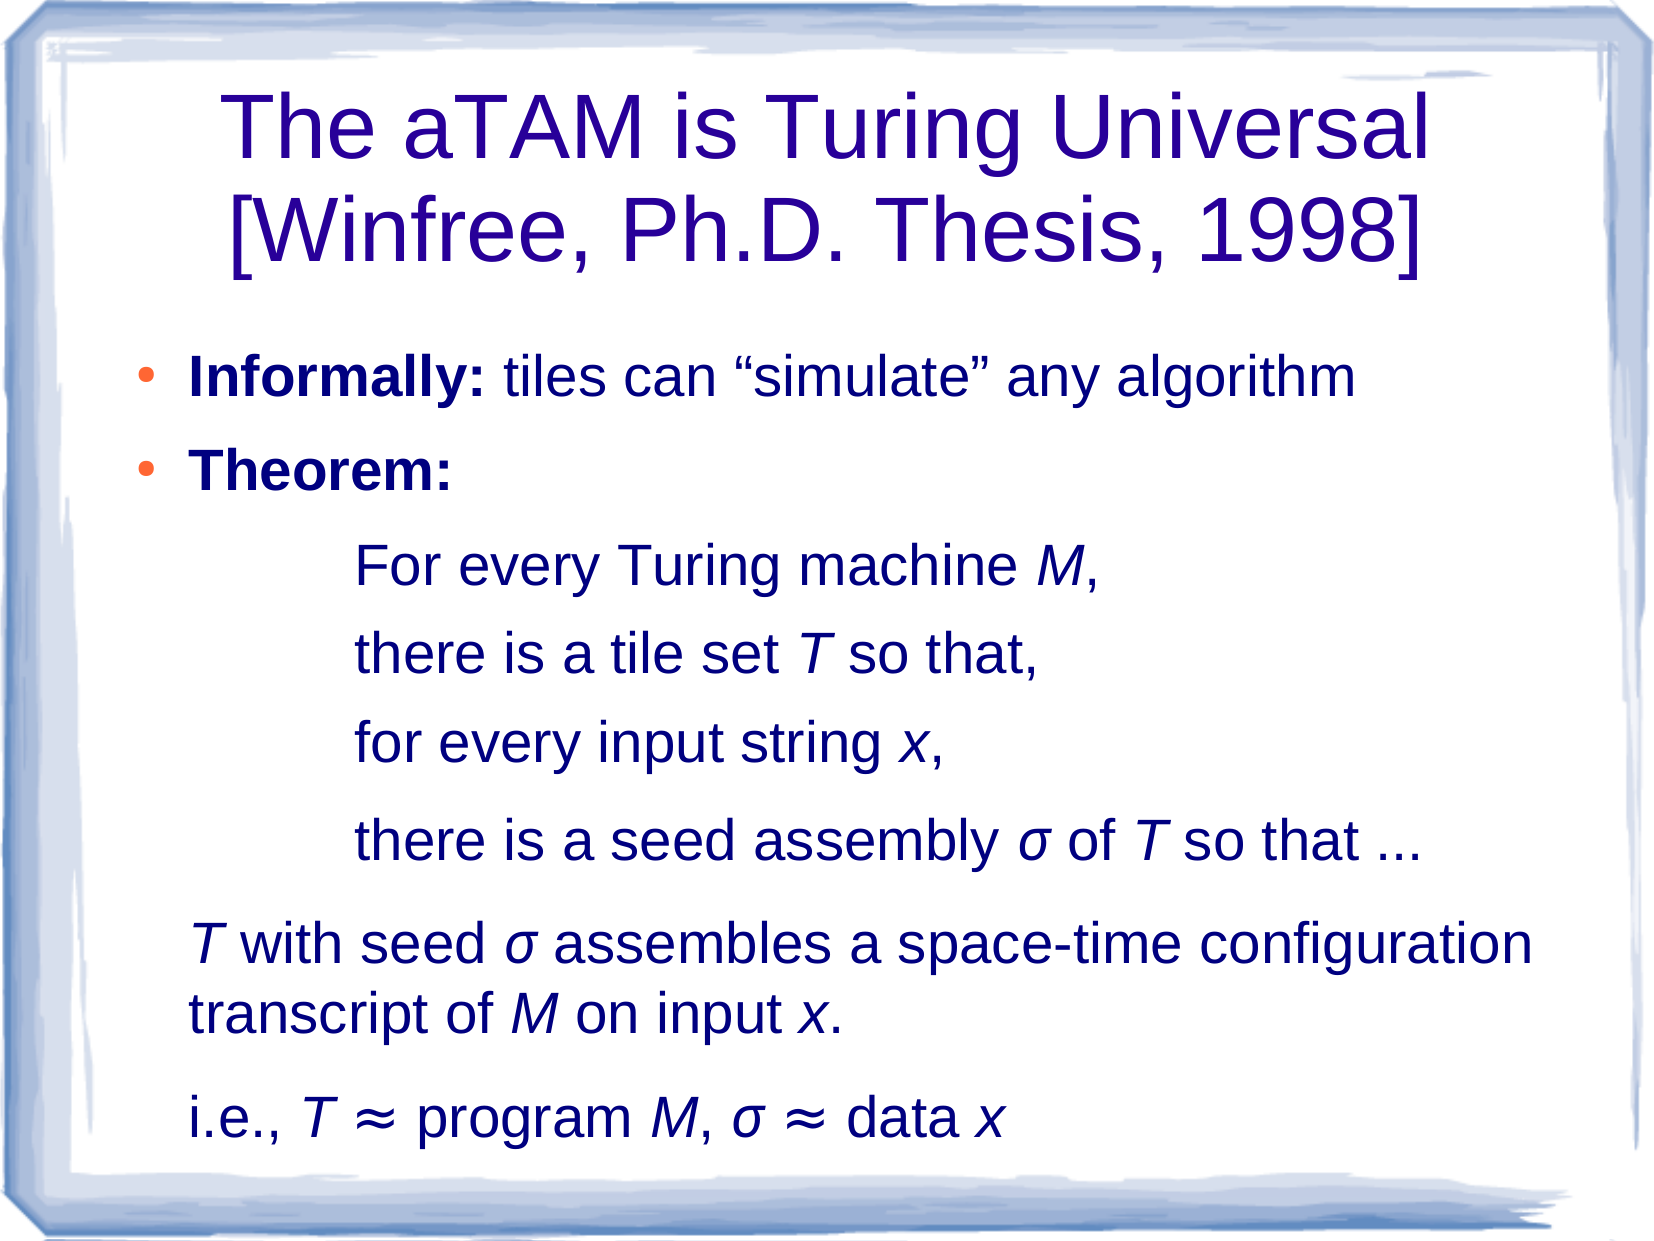

# The aTAM is Turing Universal [Winfree, Ph.D. Thesis, 1998]
Informally: tiles can “simulate” any algorithm
Theorem:
For every Turing machine M,
there is a tile set T so that,
for every input string x,
there is a seed assembly σ of T so that ...
T with seed σ assembles a space-time configuration transcript of M on input x.
i.e., T ≈ program M, σ ≈ data x